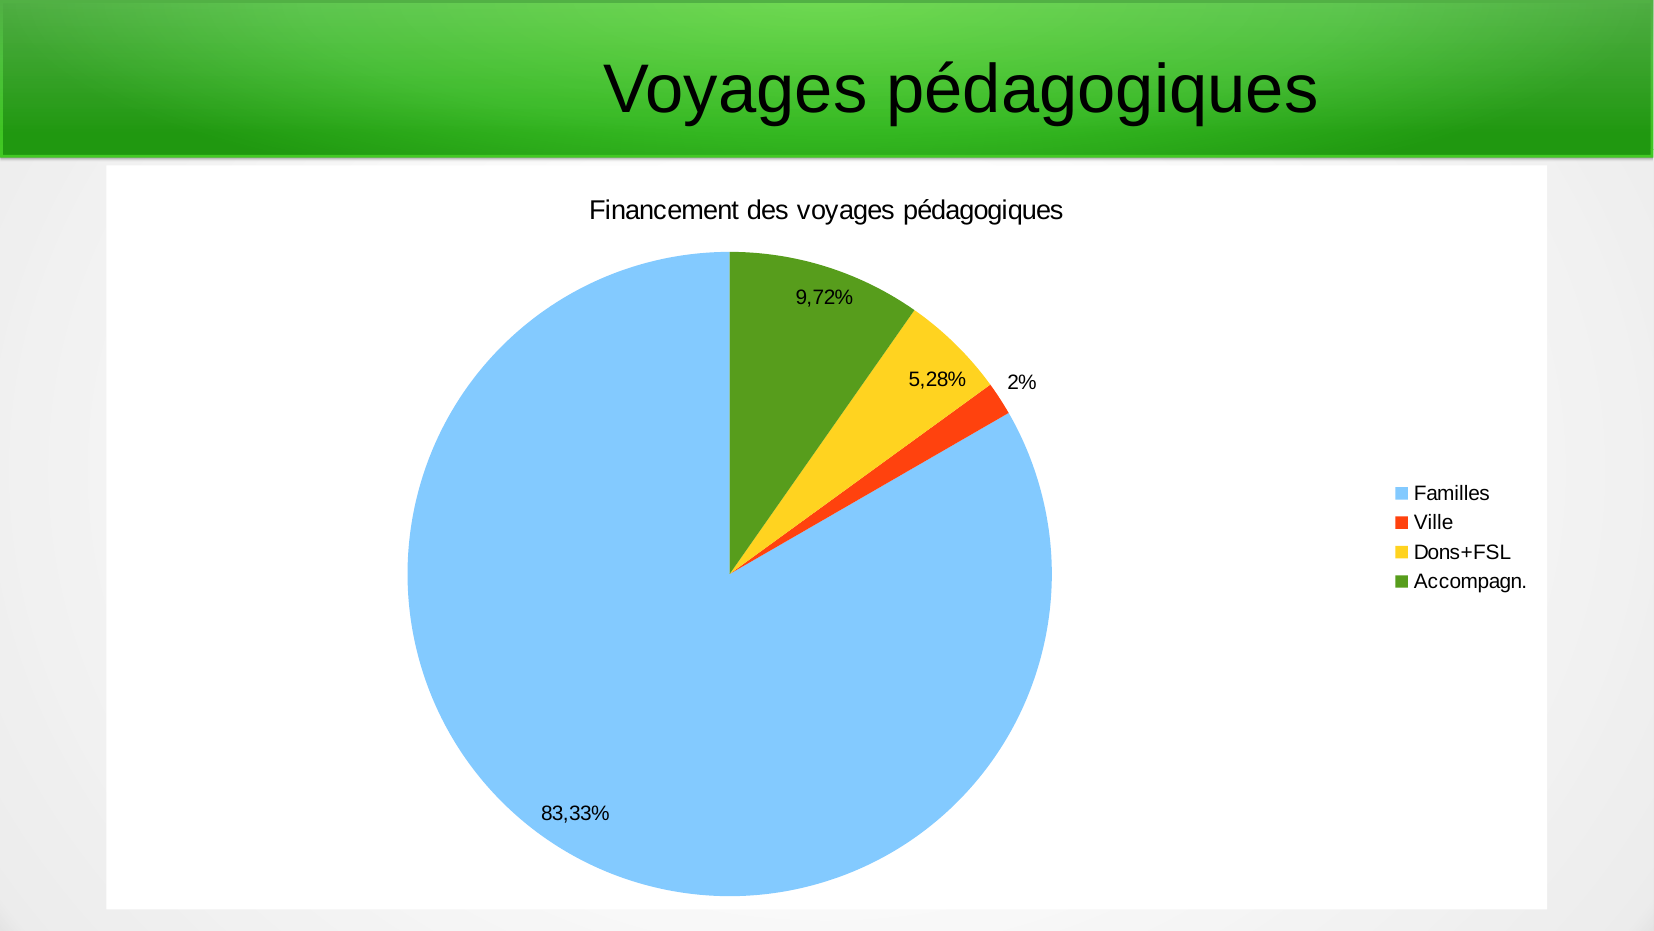

# Voyages pédagogiques
### Chart: Financement des voyages pédagogiques
| Category | Ligne 80 |
|---|---|
| Familles | 60000.0 |
| Ville | 1200.0 |
| Dons+FSL | 3800.0 |
| Accompagn. | 7000.0 |